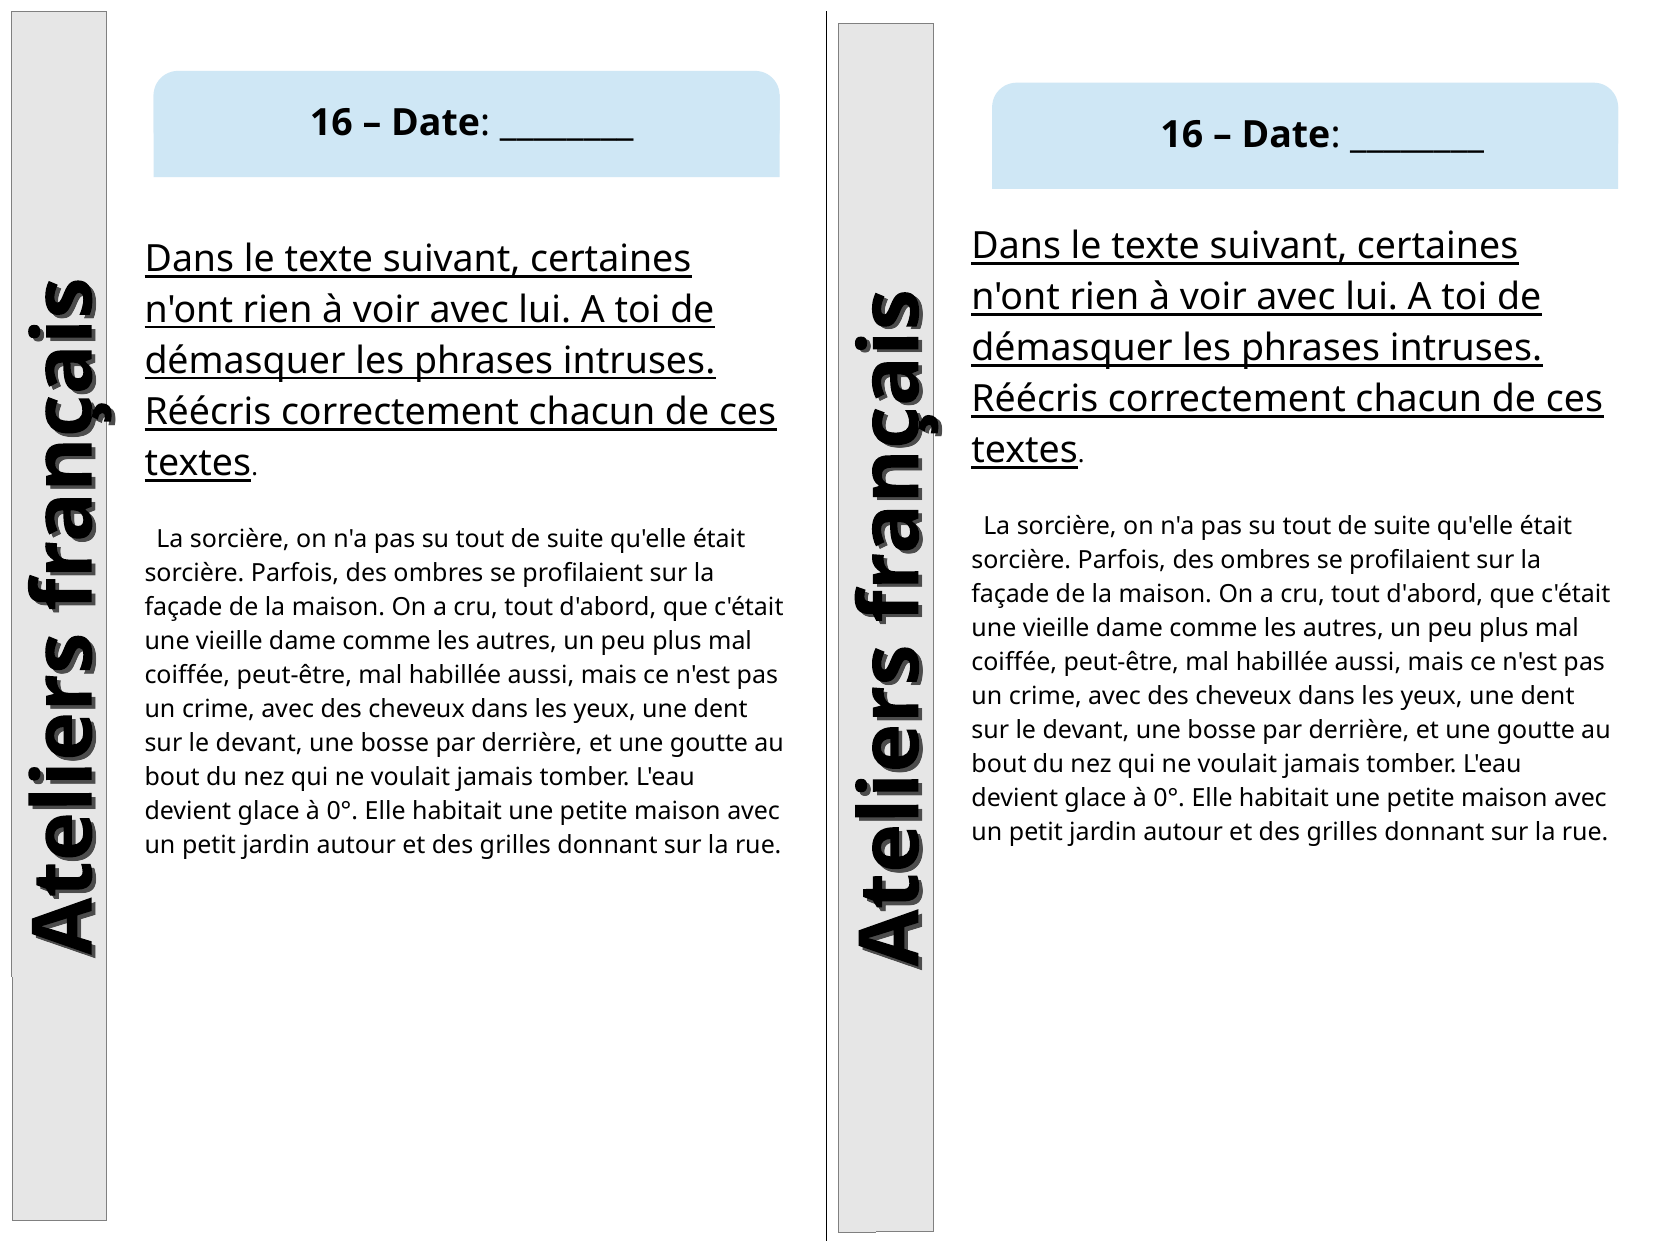

16 – Date: ________
16 – Date: ________
Dans le texte suivant, certaines n'ont rien à voir avec lui. A toi de démasquer les phrases intruses. Réécris correctement chacun de ces textes.
La sorcière, on n'a pas su tout de suite qu'elle était sorcière. Parfois, des ombres se profilaient sur la façade de la maison. On a cru, tout d'abord, que c'était une vieille dame comme les autres, un peu plus mal coiffée, peut-être, mal habillée aussi, mais ce n'est pas un crime, avec des cheveux dans les yeux, une dent sur le devant, une bosse par derrière, et une goutte au bout du nez qui ne voulait jamais tomber. L'eau devient glace à 0°. Elle habitait une petite maison avec un petit jardin autour et des grilles donnant sur la rue.
Dans le texte suivant, certaines n'ont rien à voir avec lui. A toi de démasquer les phrases intruses. Réécris correctement chacun de ces textes.
La sorcière, on n'a pas su tout de suite qu'elle était sorcière. Parfois, des ombres se profilaient sur la façade de la maison. On a cru, tout d'abord, que c'était une vieille dame comme les autres, un peu plus mal coiffée, peut-être, mal habillée aussi, mais ce n'est pas un crime, avec des cheveux dans les yeux, une dent sur le devant, une bosse par derrière, et une goutte au bout du nez qui ne voulait jamais tomber. L'eau devient glace à 0°. Elle habitait une petite maison avec un petit jardin autour et des grilles donnant sur la rue.
Ateliers français
Ateliers français